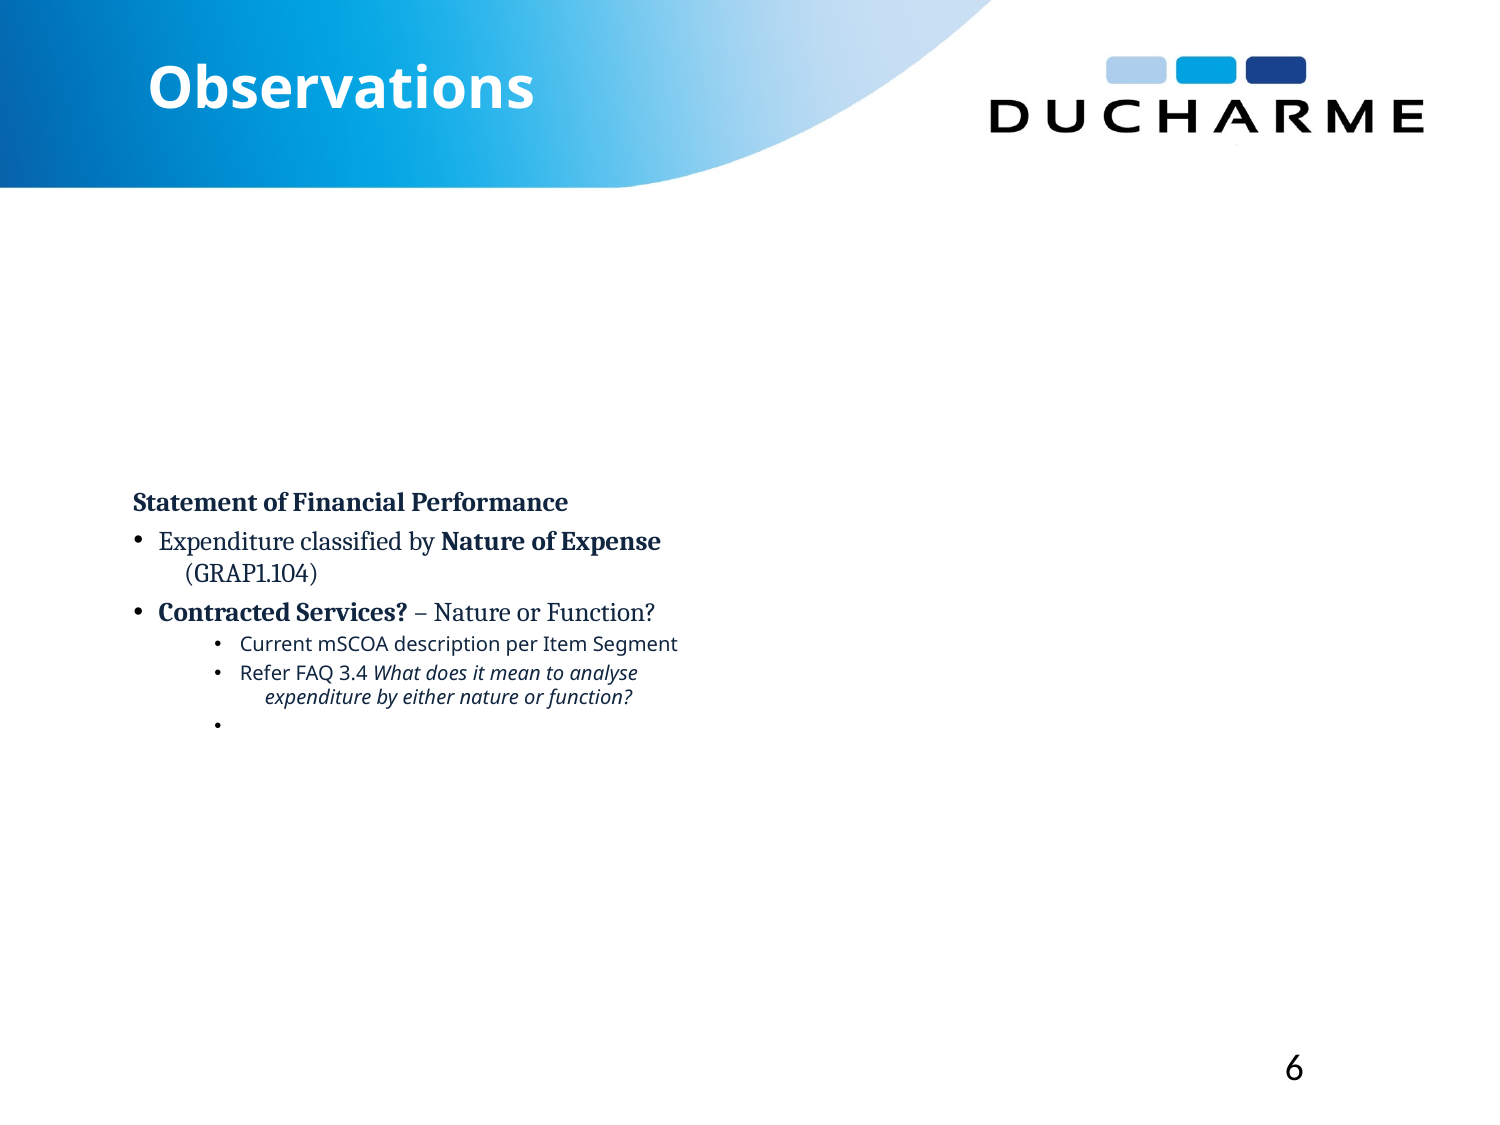

Observations
# Statement of Financial Performance
Expenditure classified by Nature of Expense (GRAP1.104)
Contracted Services? – Nature or Function?
Current mSCOA description per Item Segment
Refer FAQ 3.4 What does it mean to analyse expenditure by either nature or function?